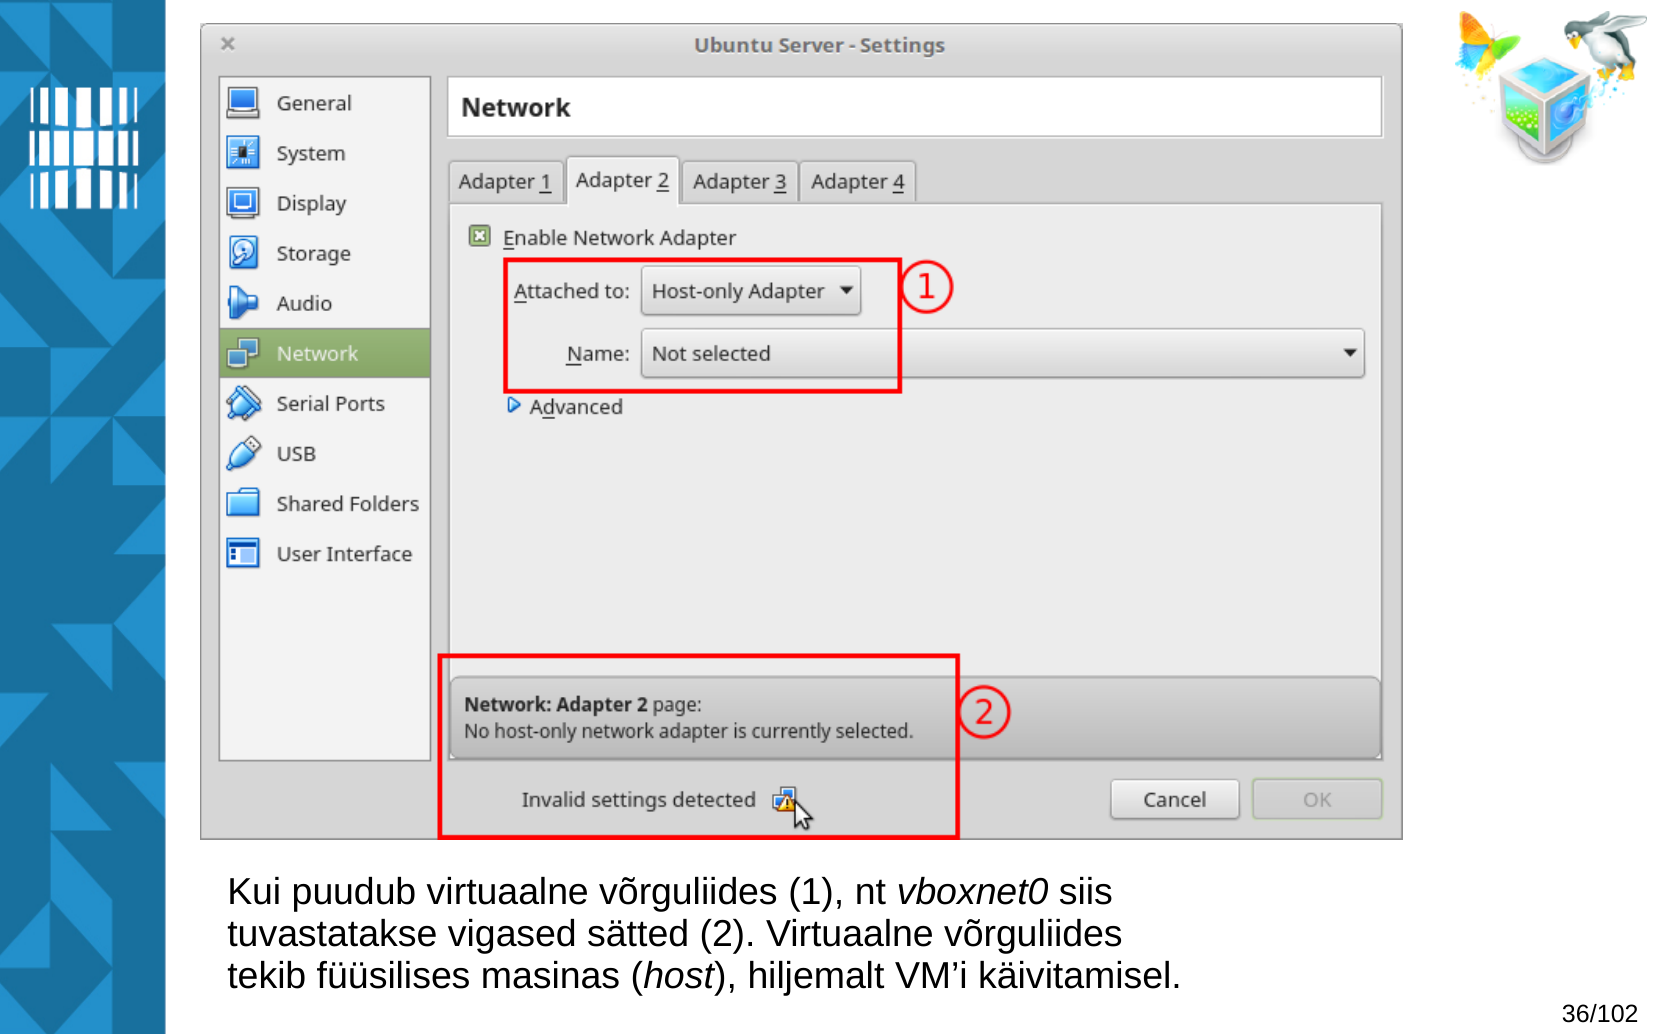

Kui puudub virtuaalne võrguliides (1), nt vboxnet0 siis tuvastatakse vigased sätted (2). Virtuaalne võrguliides tekib füüsilises masinas (host), hiljemalt VM’i käivitamisel.